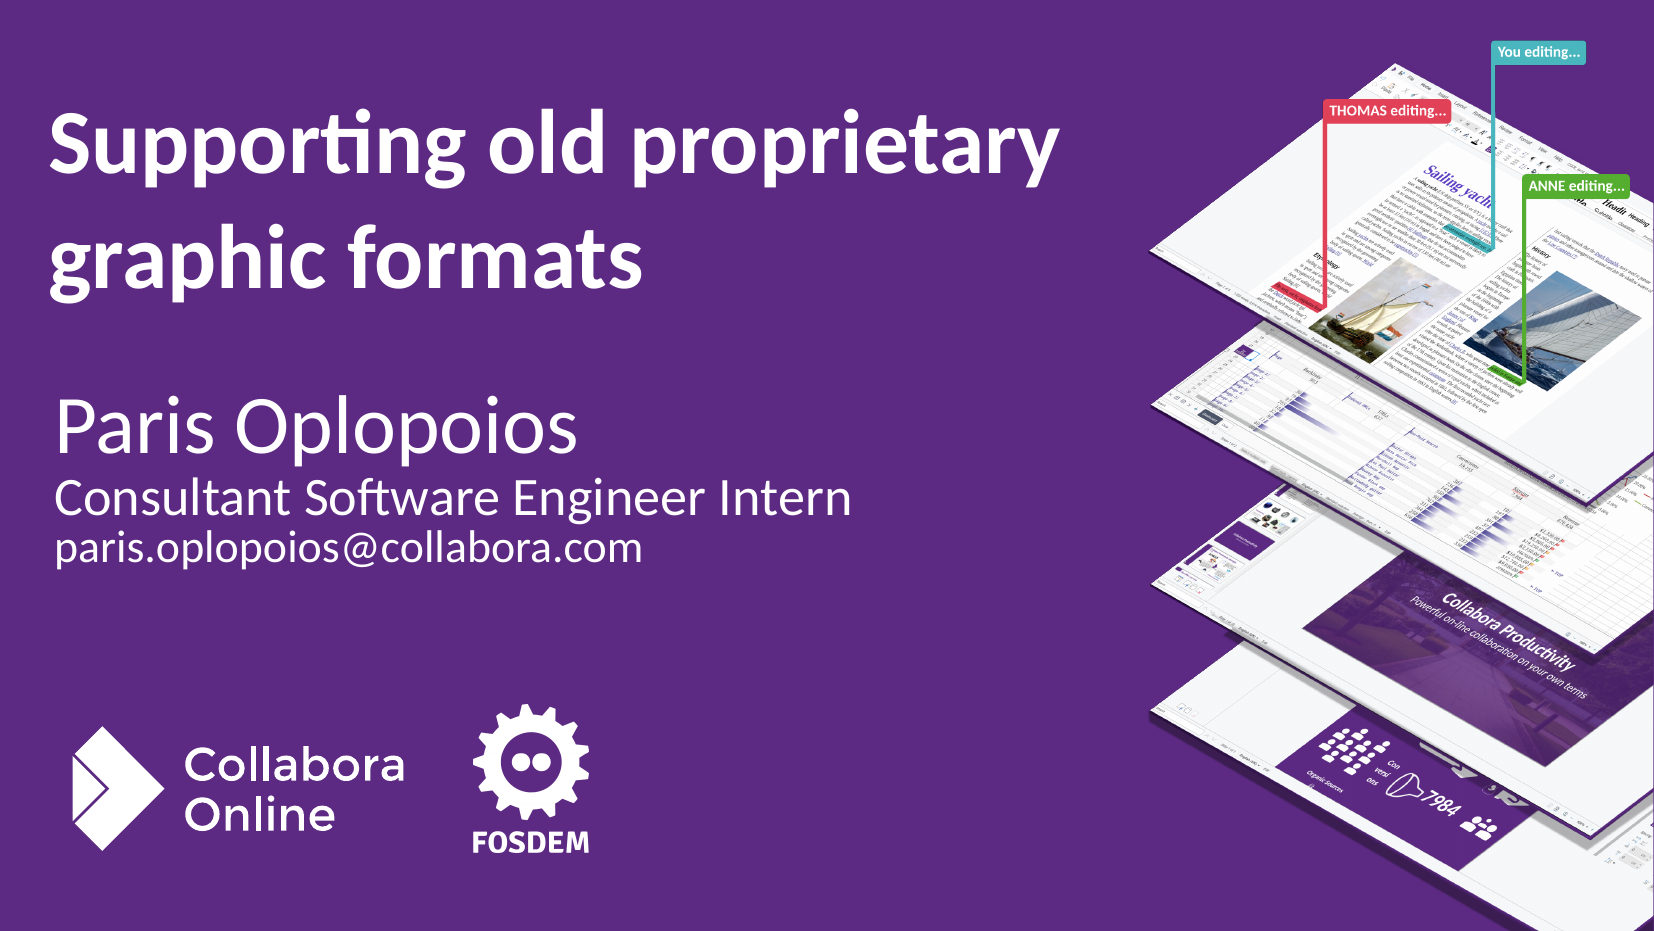

# Supporting old proprietary graphic formats
Paris Oplopoios
Consultant Software Engineer Intern
paris.oplopoios@collabora.com